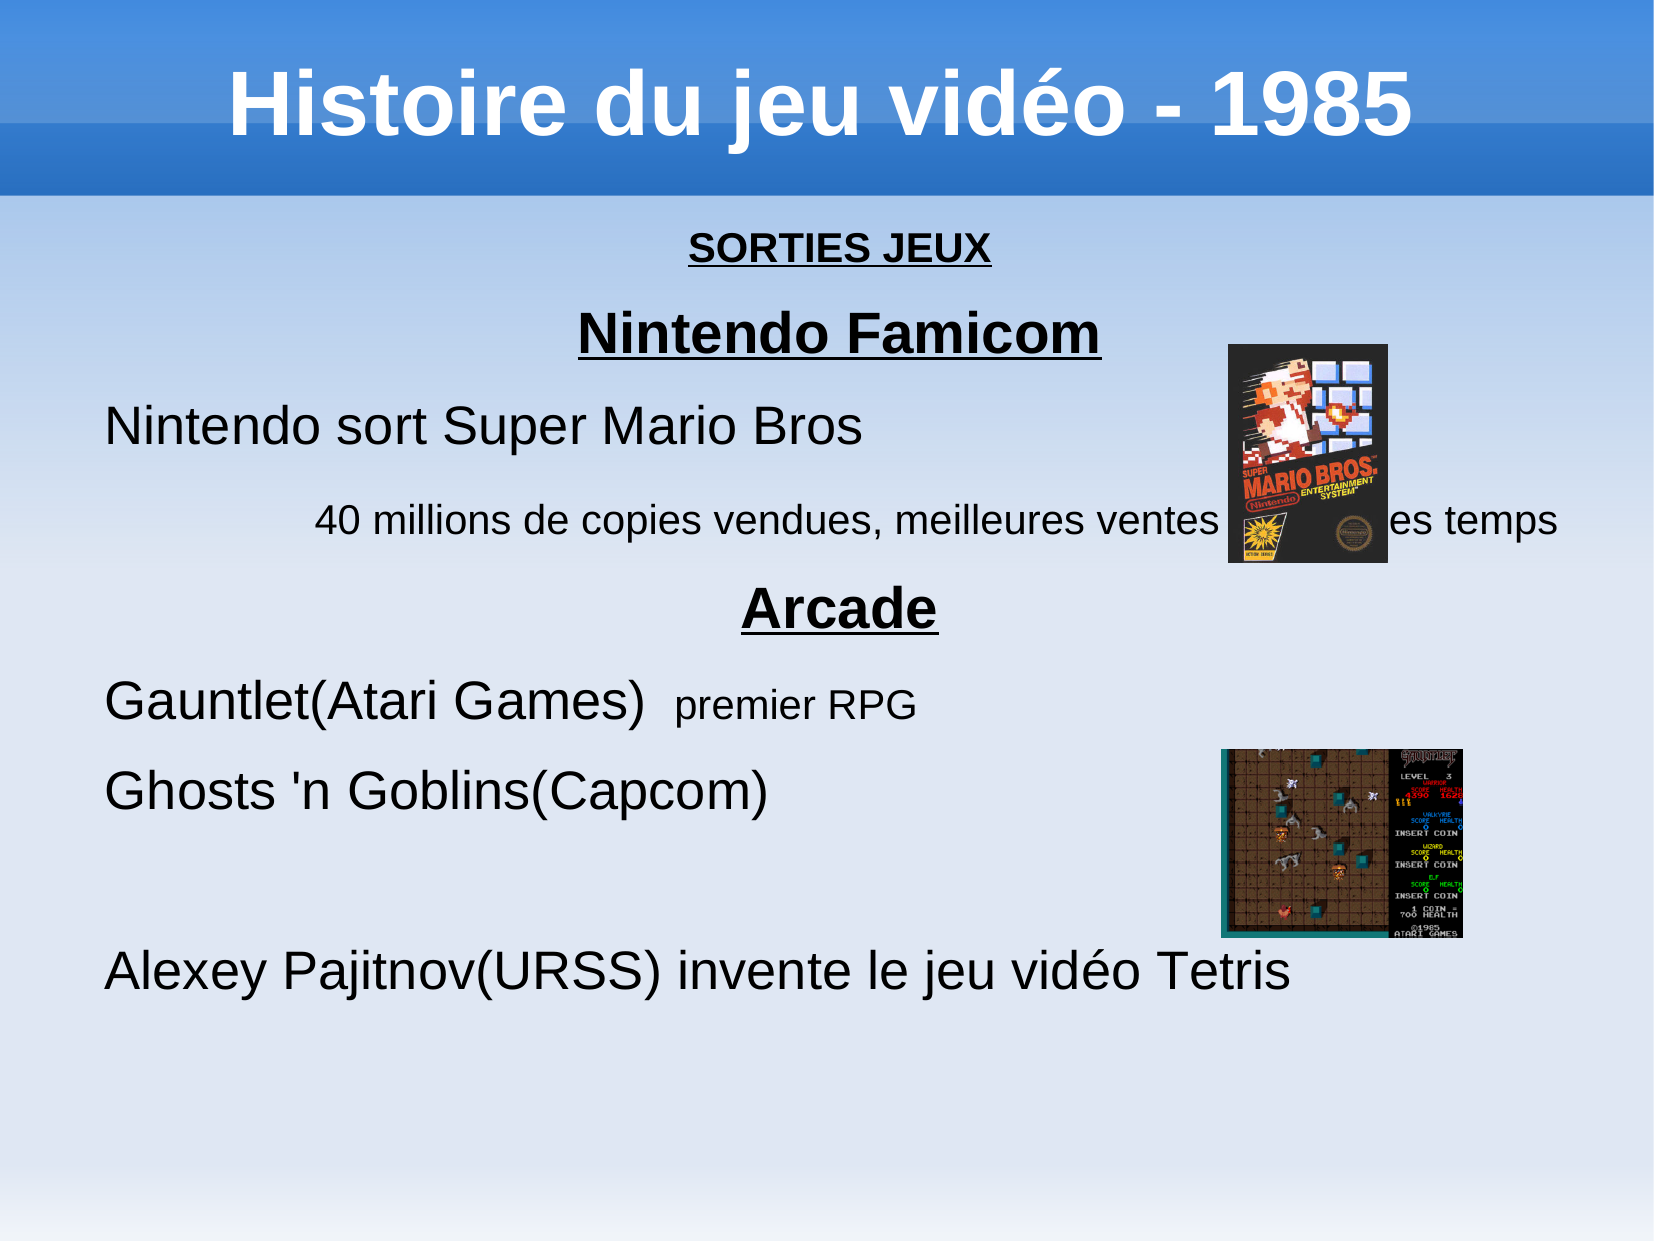

# Histoire du jeu vidéo - 1985
SORTIES JEUX
Nintendo Famicom
Nintendo sort Super Mario Bros
 40 millions de copies vendues, meilleures ventes de tous les temps
Arcade
Gauntlet(Atari Games)	premier RPG
Ghosts 'n Goblins(Capcom)
Alexey Pajitnov(URSS) invente le jeu vidéo Tetris